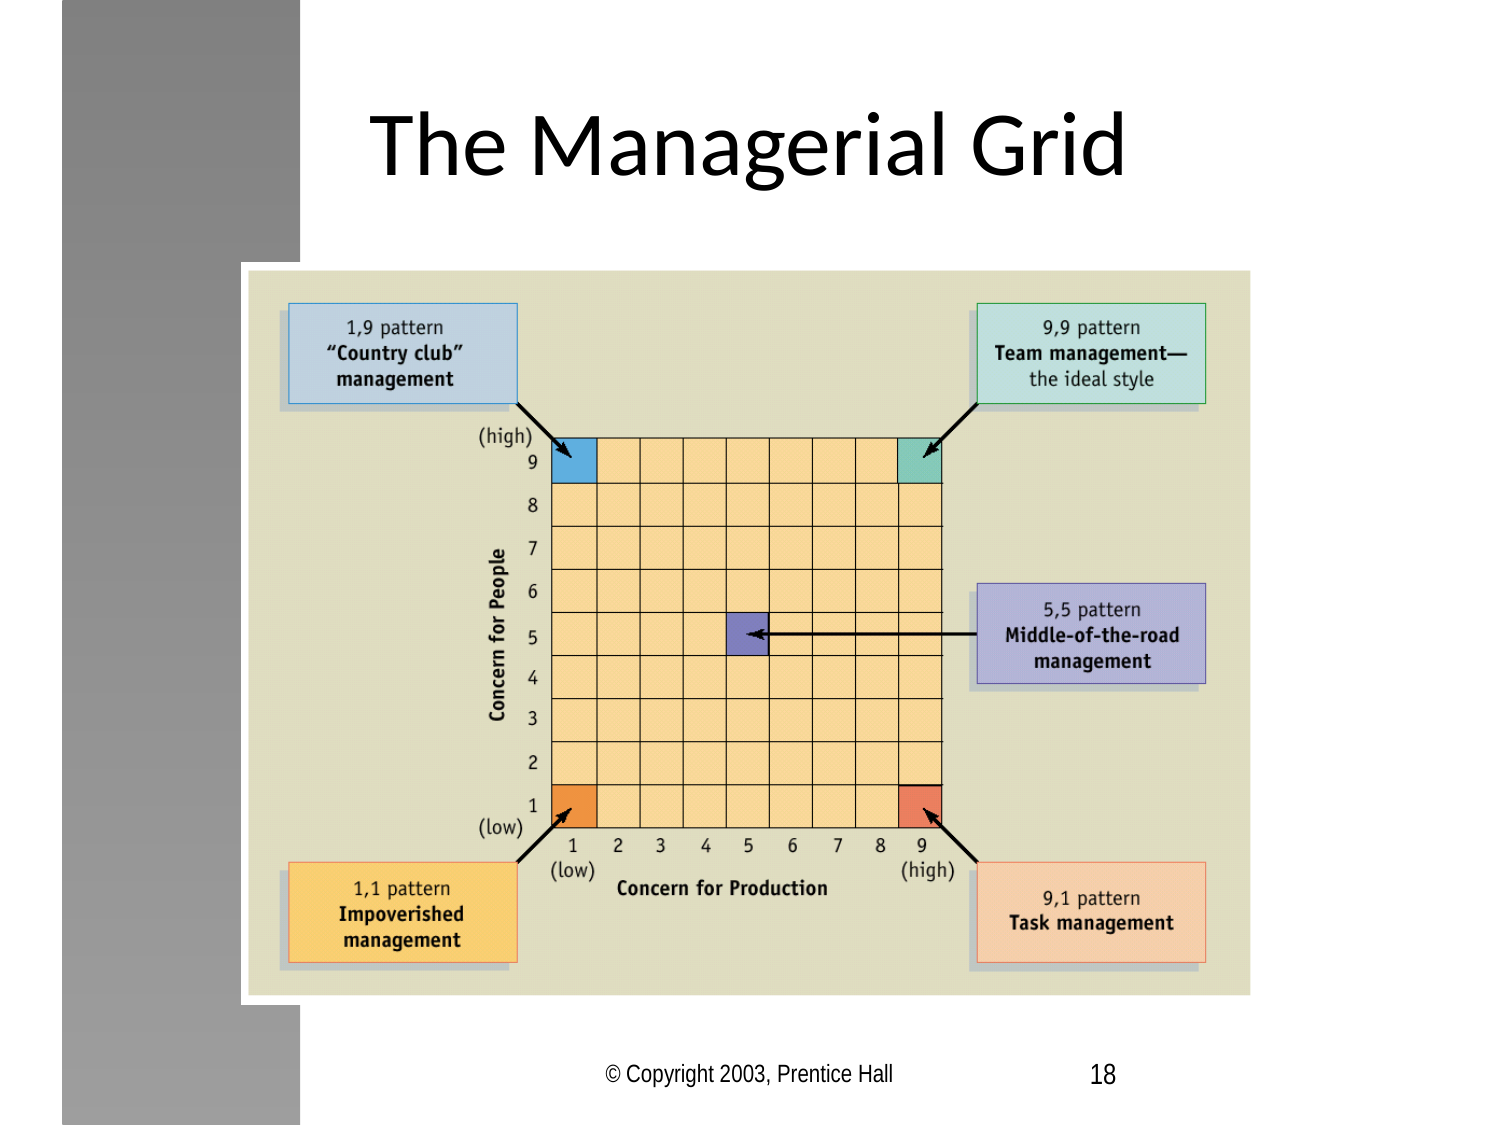

# The Managerial Grid
© Copyright 2003, Prentice Hall